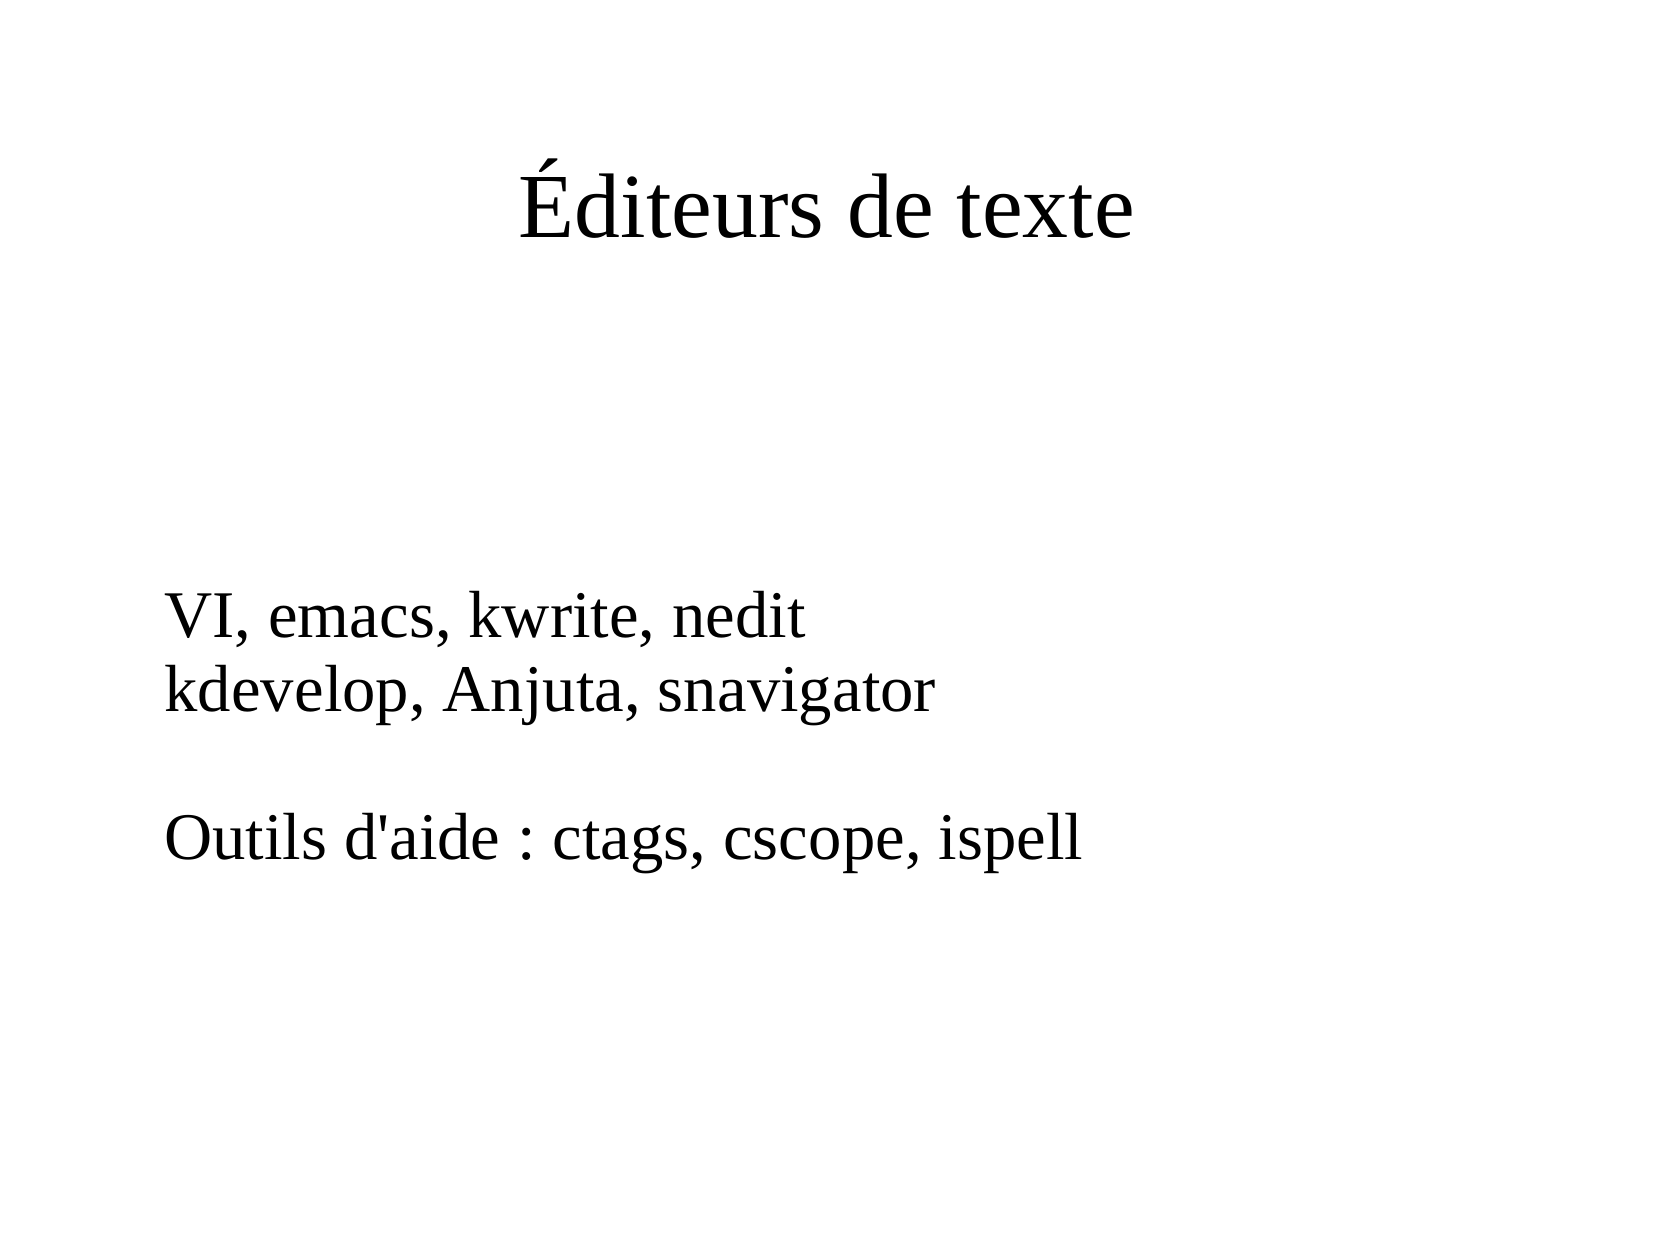

# Éditeurs de texte
VI, emacs, kwrite, nedit
kdevelop, Anjuta, snavigator
Outils d'aide : ctags, cscope, ispell